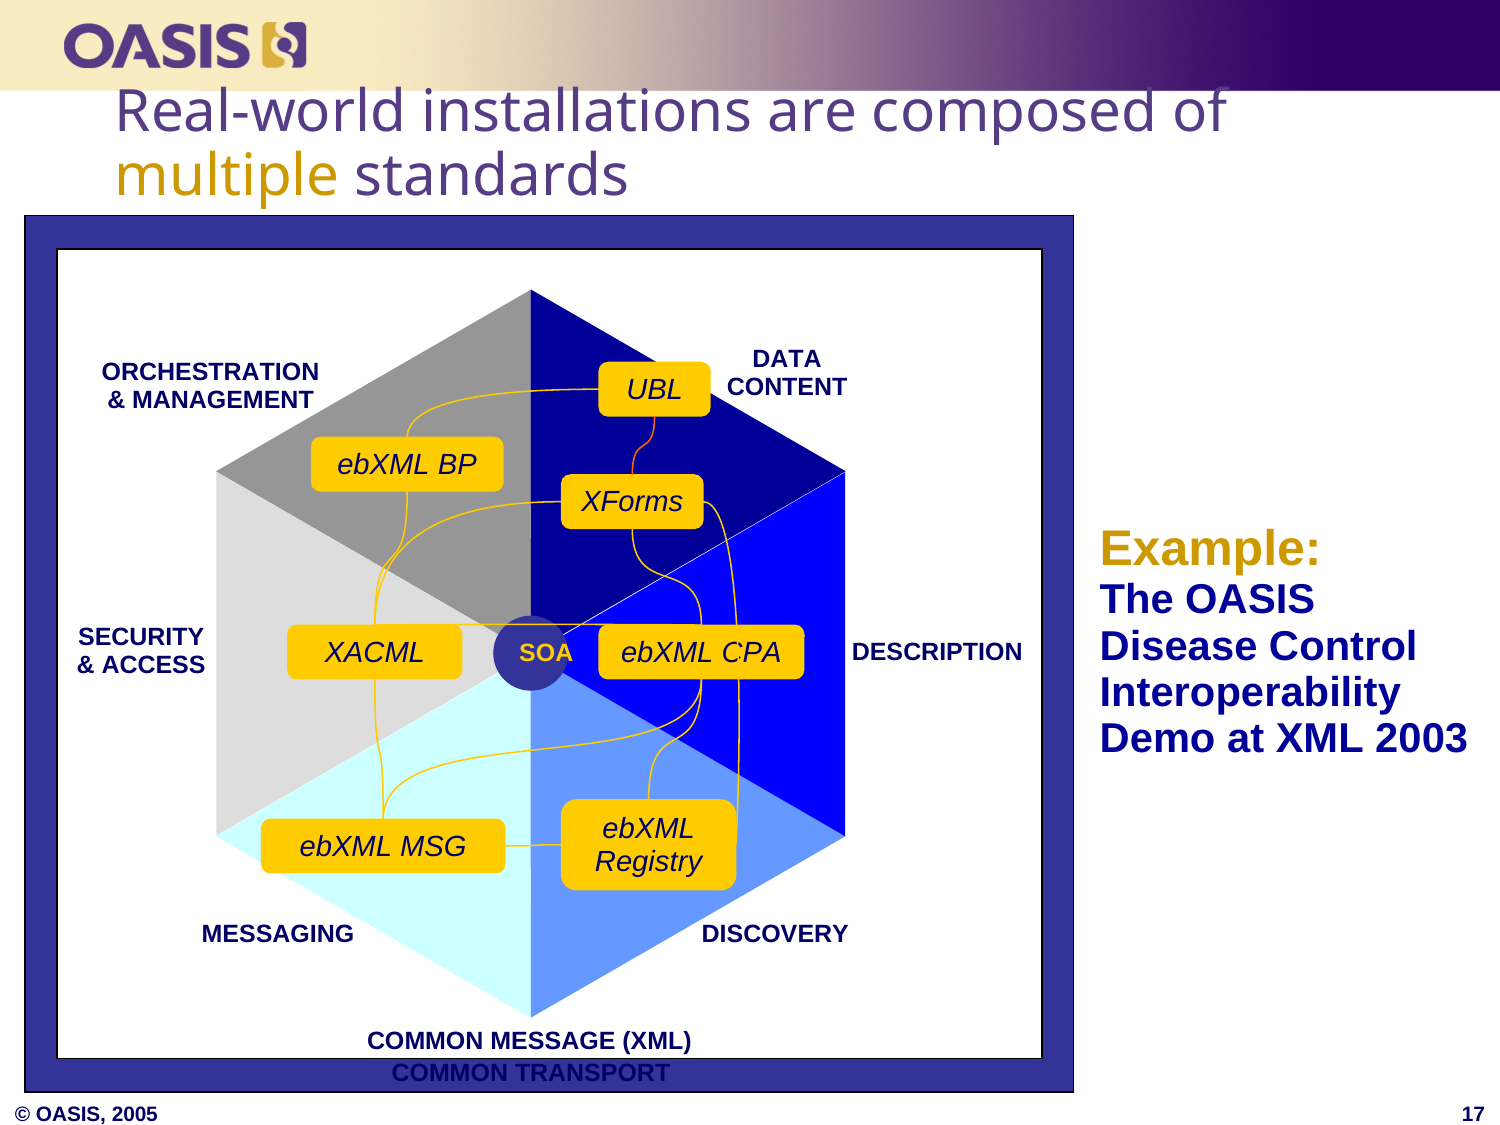

# Real-world installations are composed of multiple standards
DATA
CONTENT
ORCHESTRATION
& MANAGEMENT
UBL
ebXML BP
XForms
SECURITY
& ACCESS
SOA
XACML
ebXML CPA
DESCRIPTION
ebXML Registry
ebXML MSG
MESSAGING
DISCOVERY
COMMON MESSAGE (XML)
COMMON TRANSPORT
Example:
The OASIS
Disease Control Interoperability Demo at XML 2003
© OASIS, 2005
17